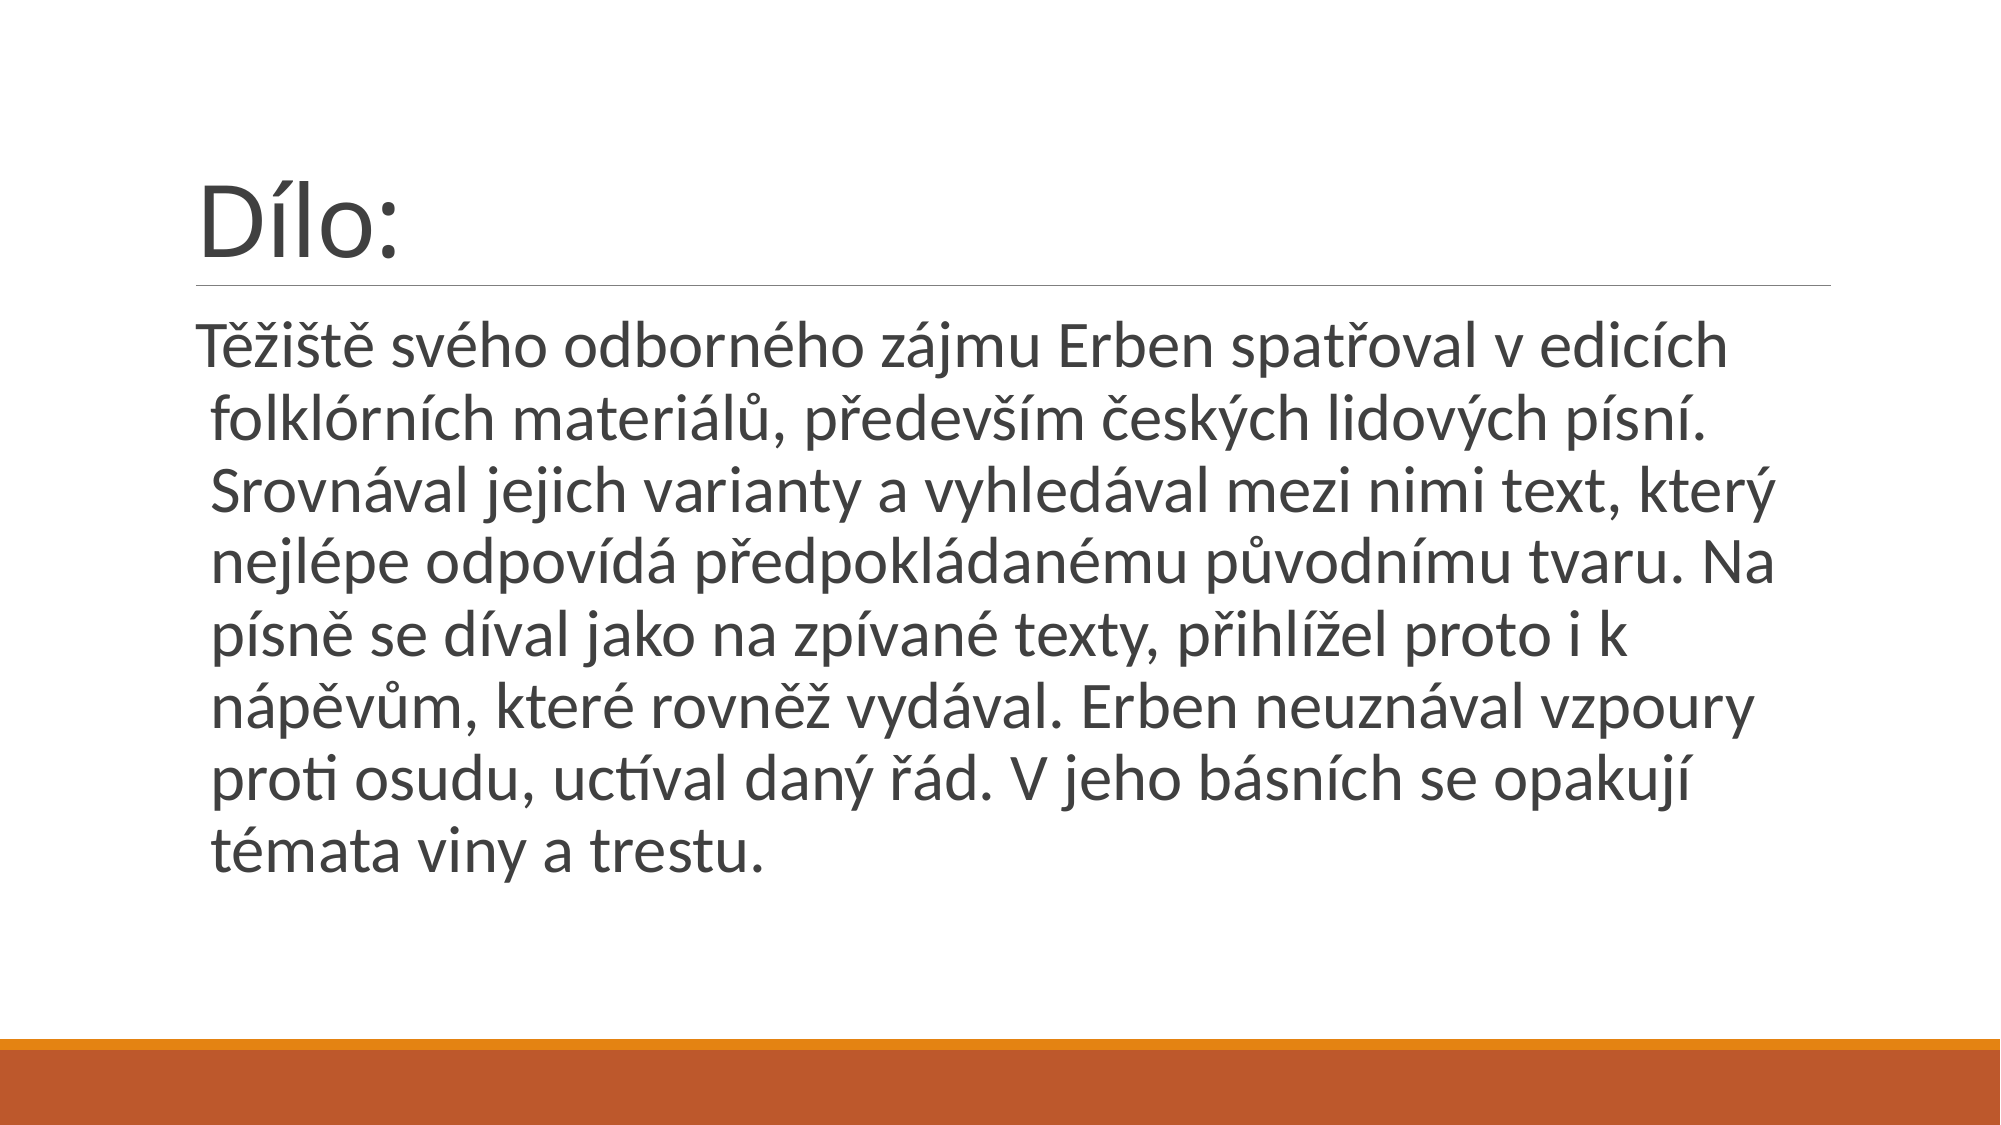

# Dílo:
Těžiště svého odborného zájmu Erben spatřoval v edicích folklórních materiálů, především českých lidových písní. Srovnával jejich varianty a vyhledával mezi nimi text, který nejlépe odpovídá předpokládanému původnímu tvaru. Na písně se díval jako na zpívané texty, přihlížel proto i k nápěvům, které rovněž vydával. Erben neuznával vzpoury proti osudu, uctíval daný řád. V jeho básních se opakují témata viny a trestu.